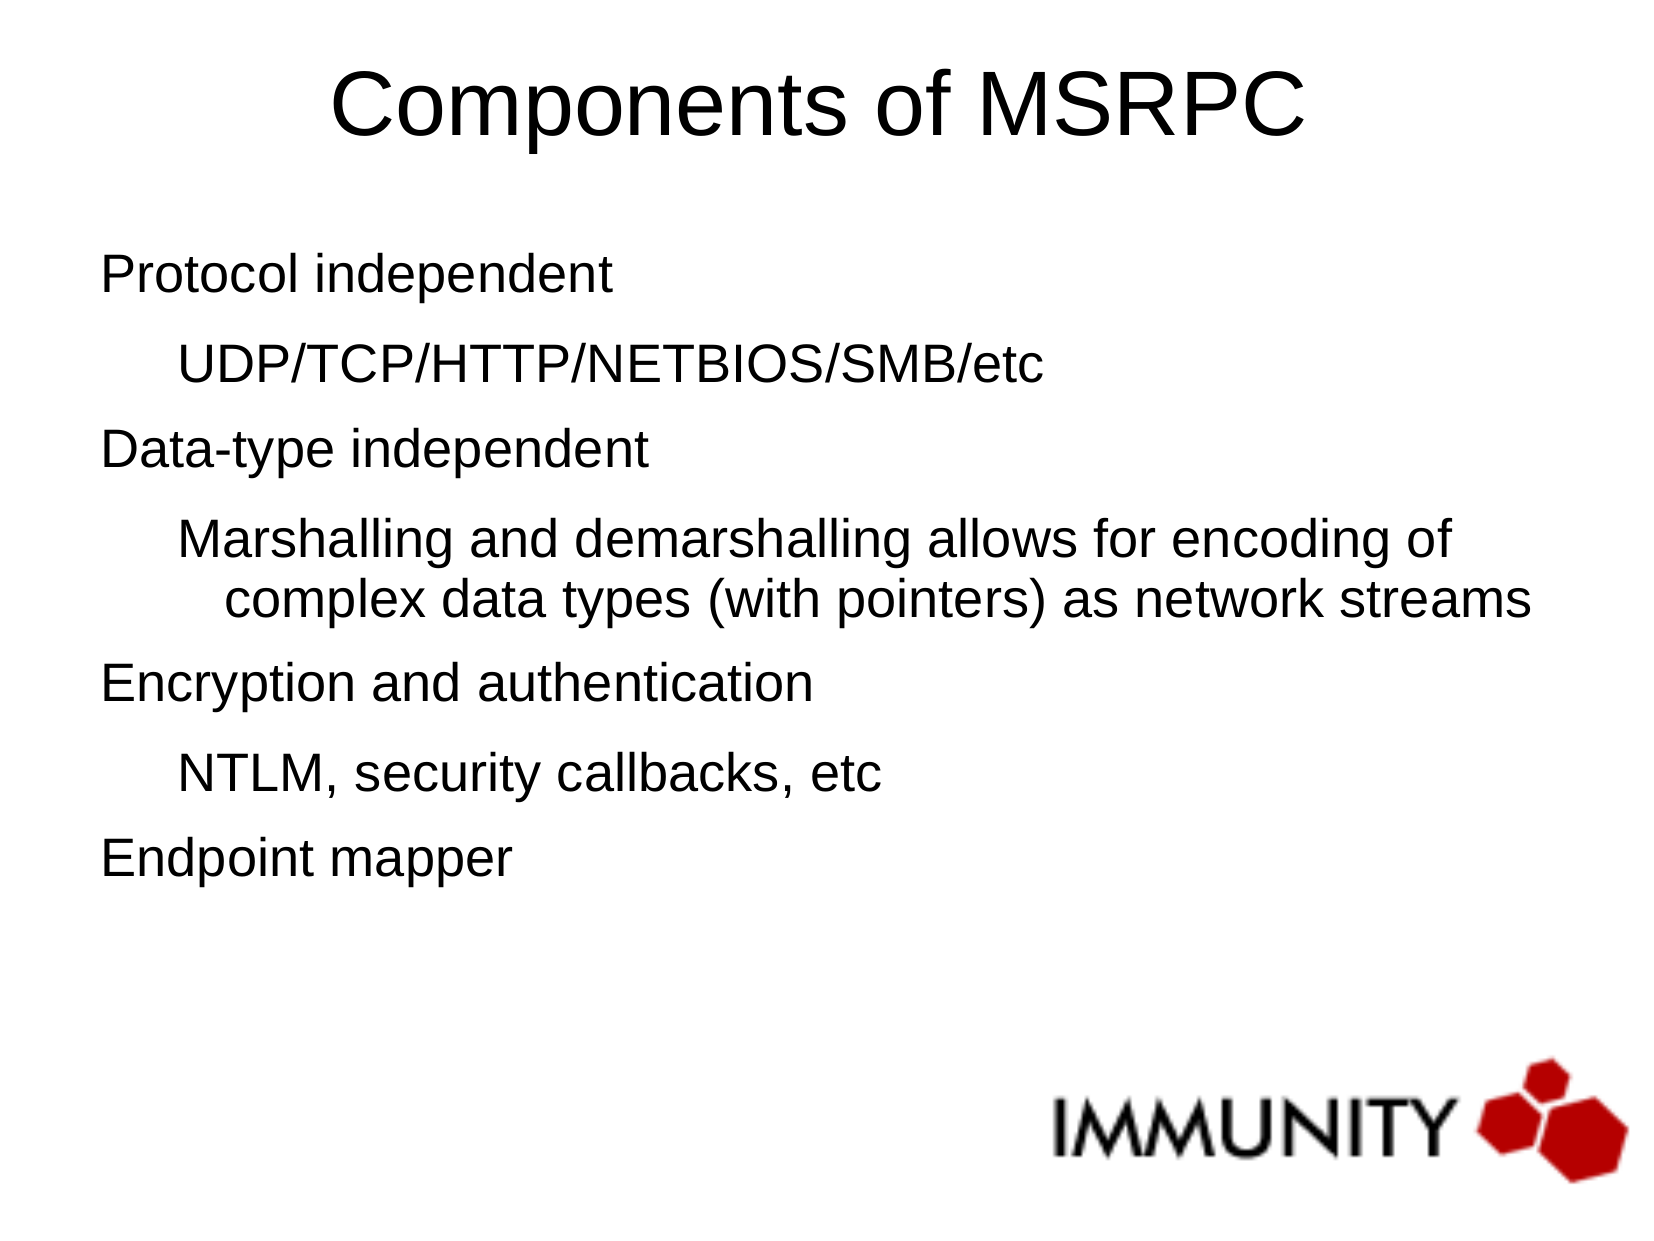

# Components of MSRPC
Protocol independent
UDP/TCP/HTTP/NETBIOS/SMB/etc
Data-type independent
Marshalling and demarshalling allows for encoding of complex data types (with pointers) as network streams
Encryption and authentication
NTLM, security callbacks, etc
Endpoint mapper